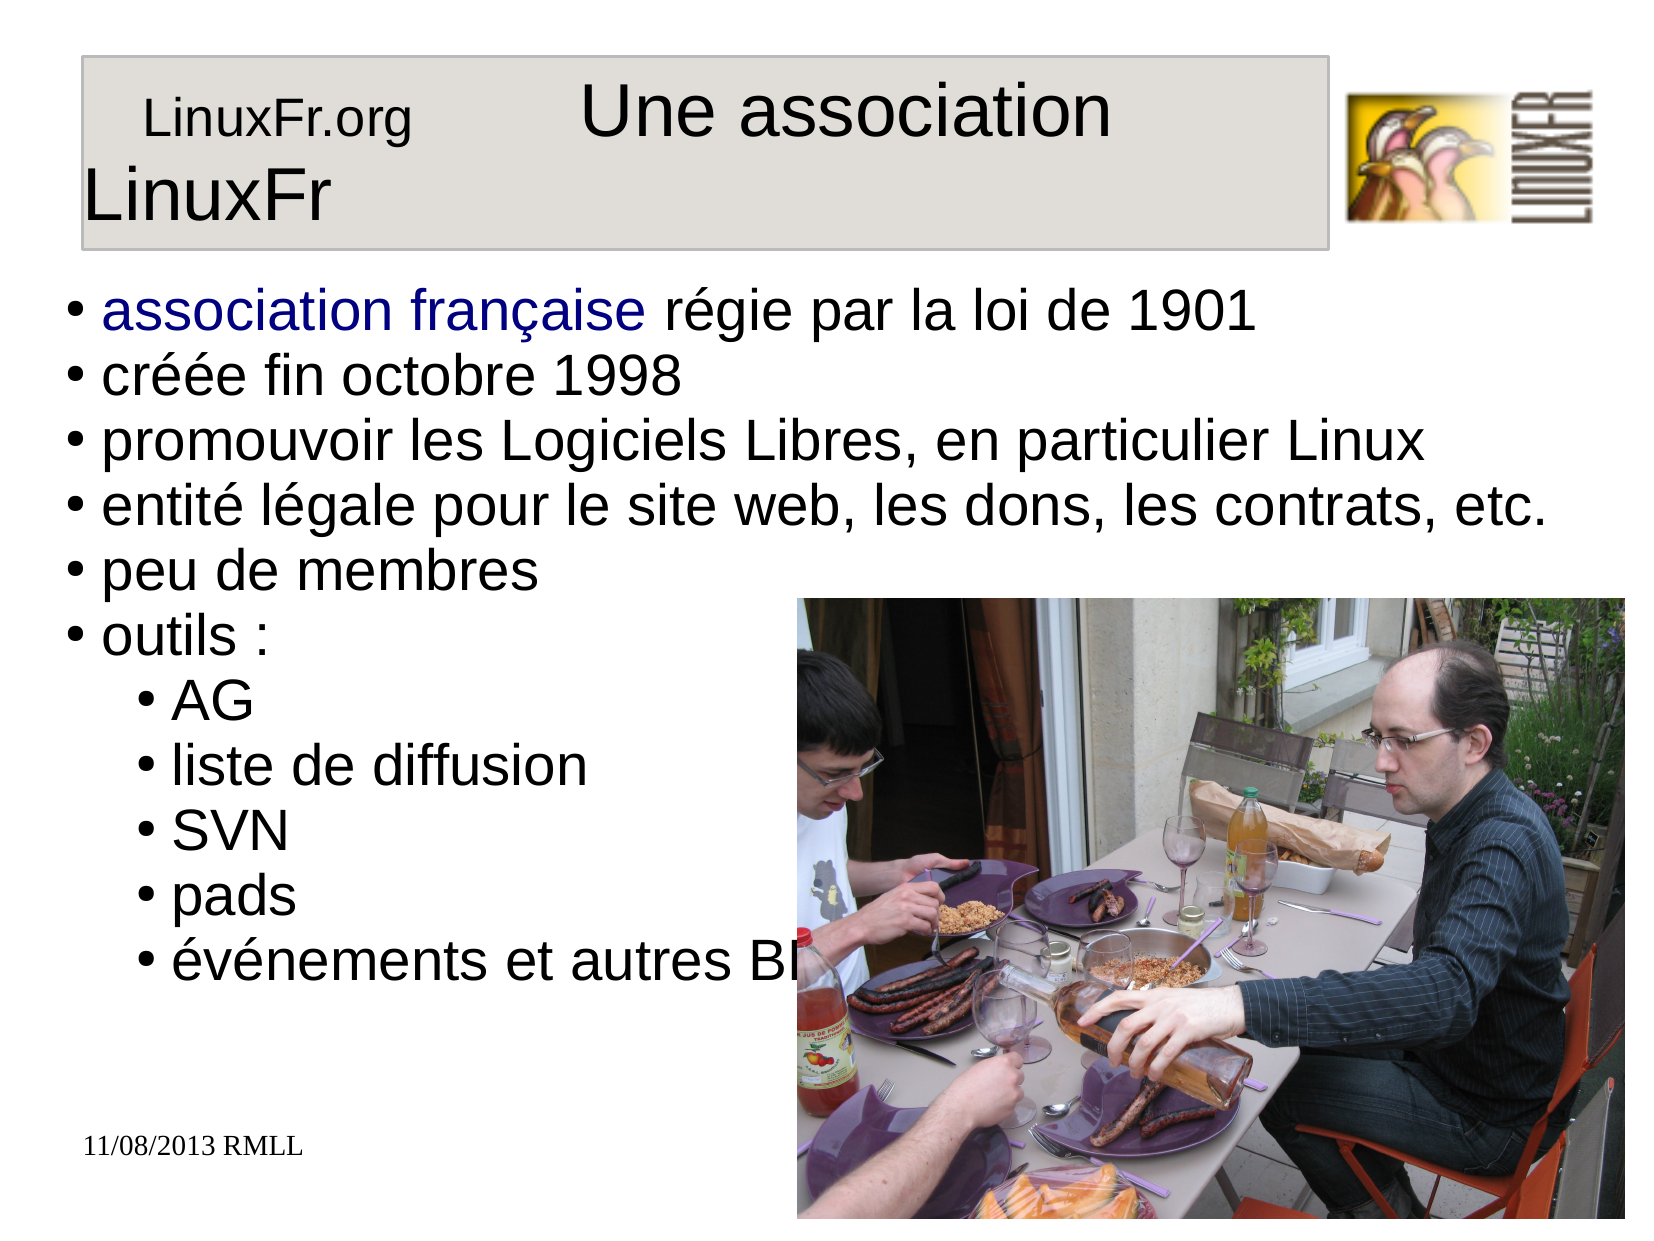

# LinuxFr.org Une association LinuxFr
 association française régie par la loi de 1901
 créée fin octobre 1998
 promouvoir les Logiciels Libres, en particulier Linux
 entité légale pour le site web, les dons, les contrats, etc.
 peu de membres
 outils :
AG
liste de diffusion
SVN
pads
événements et autres BBQ